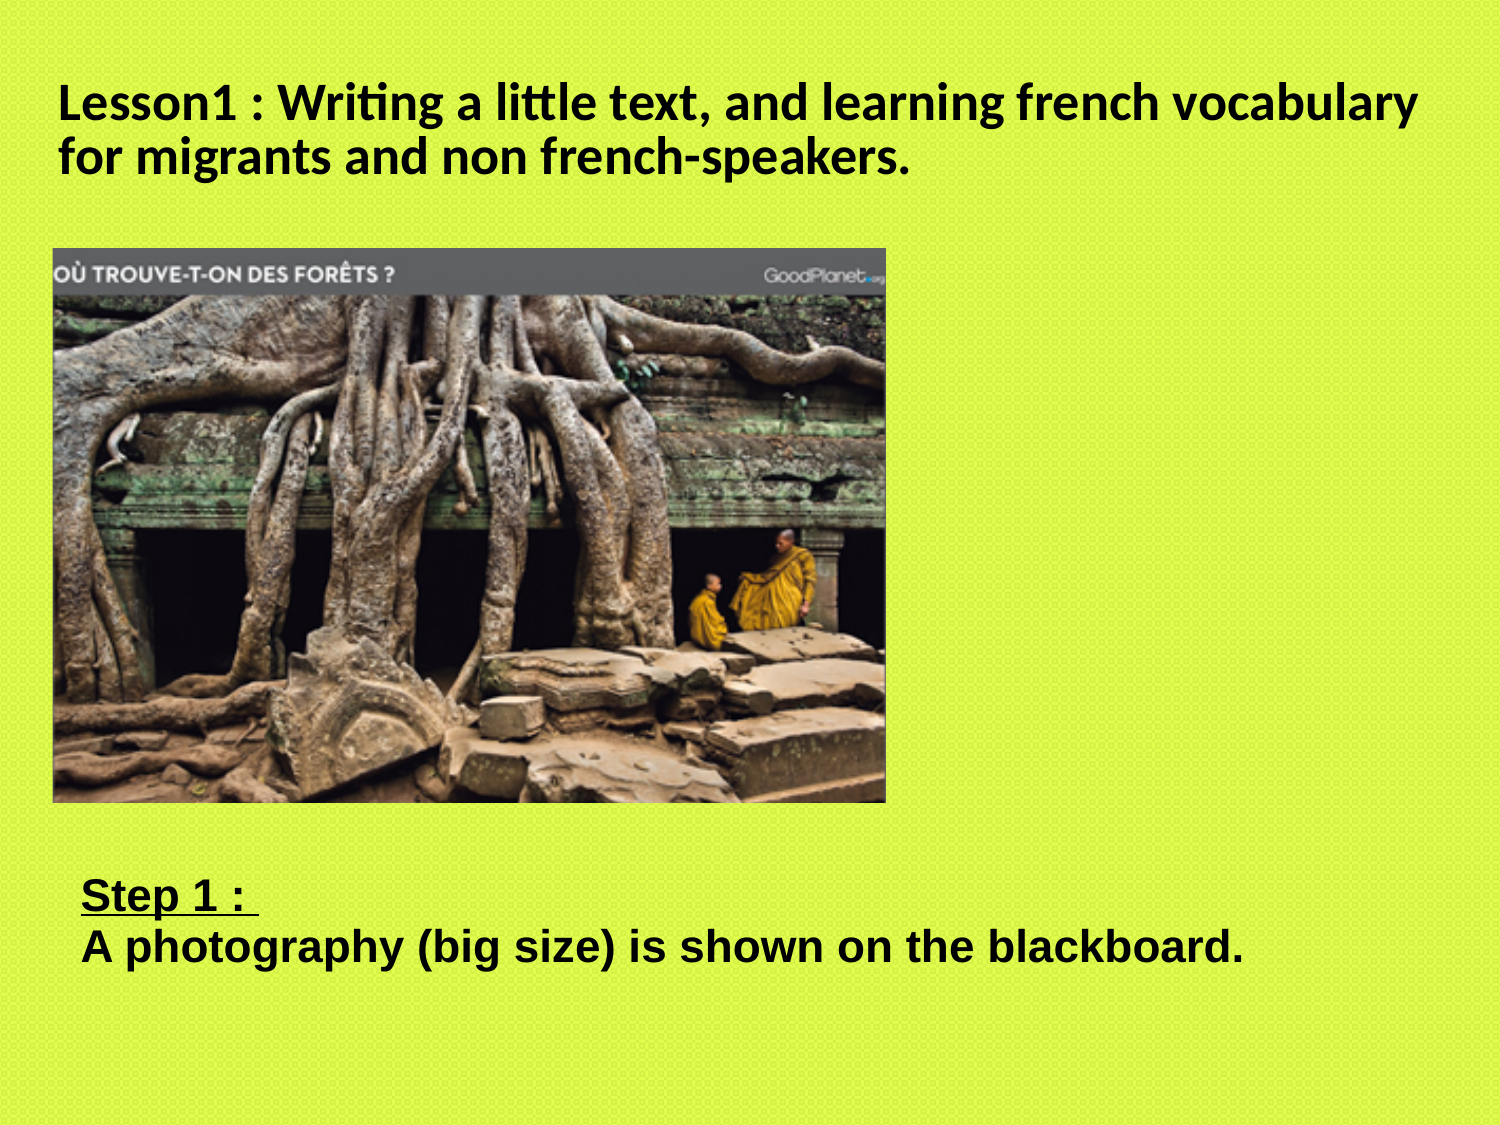

# Lesson1 : Writing a little text, and learning french vocabulary for migrants and non french-speakers.
Step 1 :
A photography (big size) is shown on the blackboard.